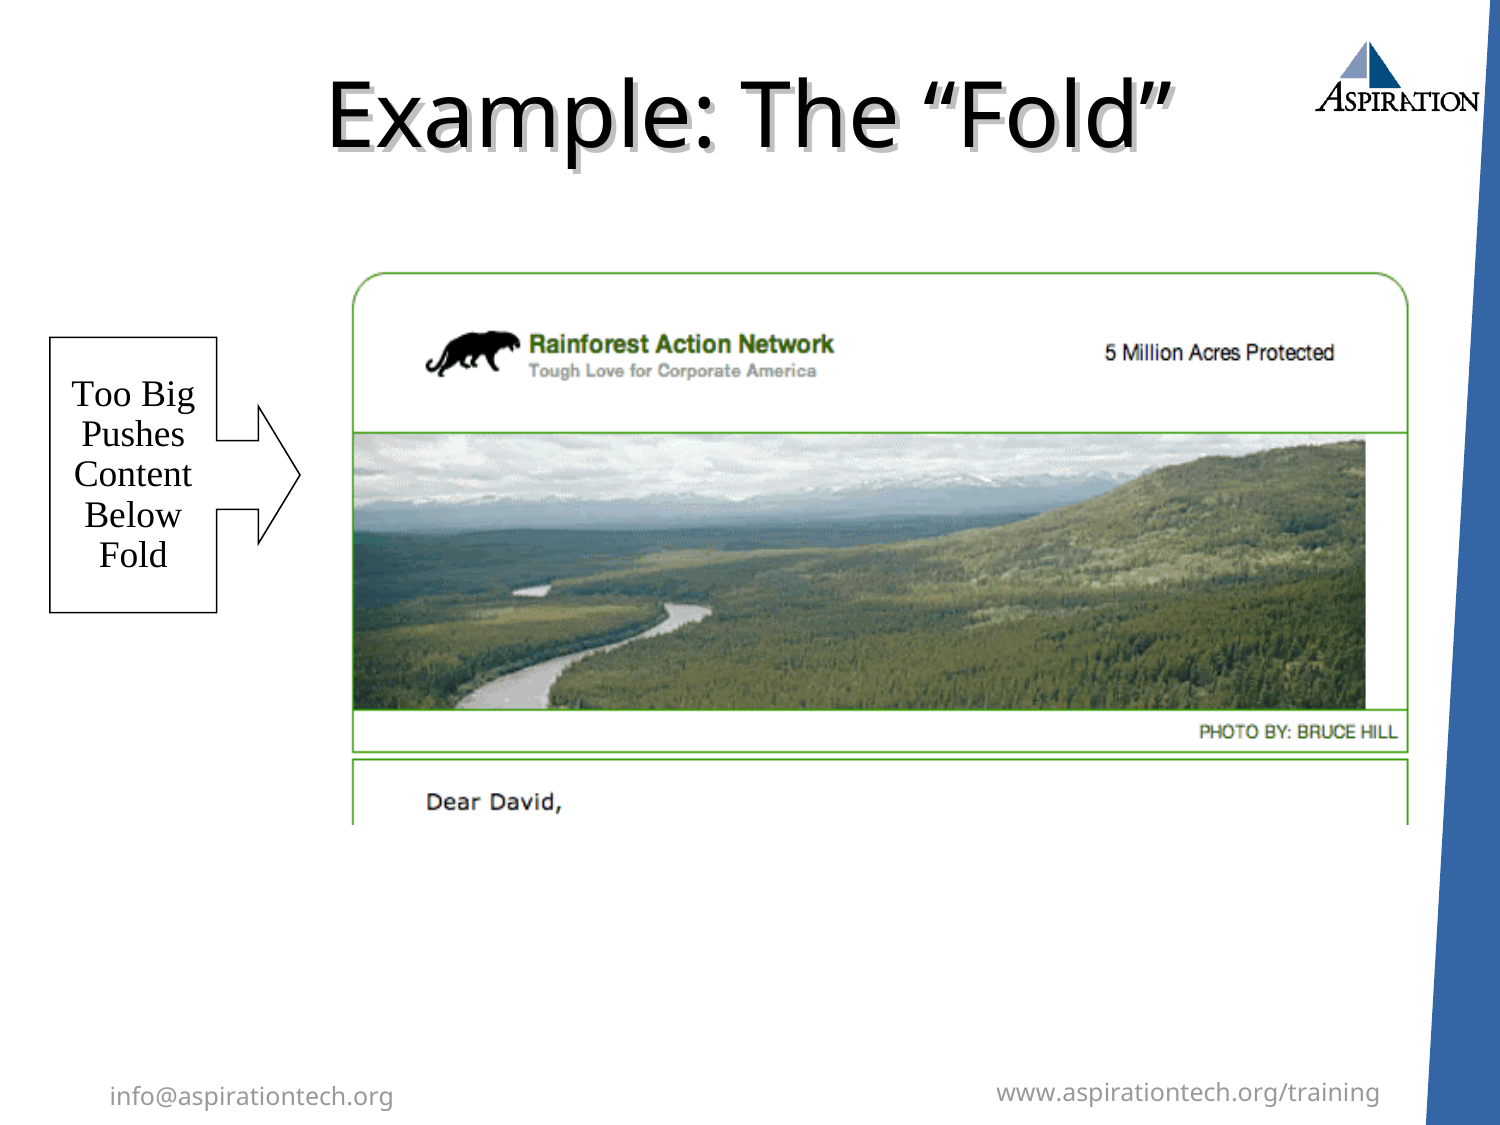

# Example: The “Fold”
Too Big
Pushes
Content
Below
 Fold